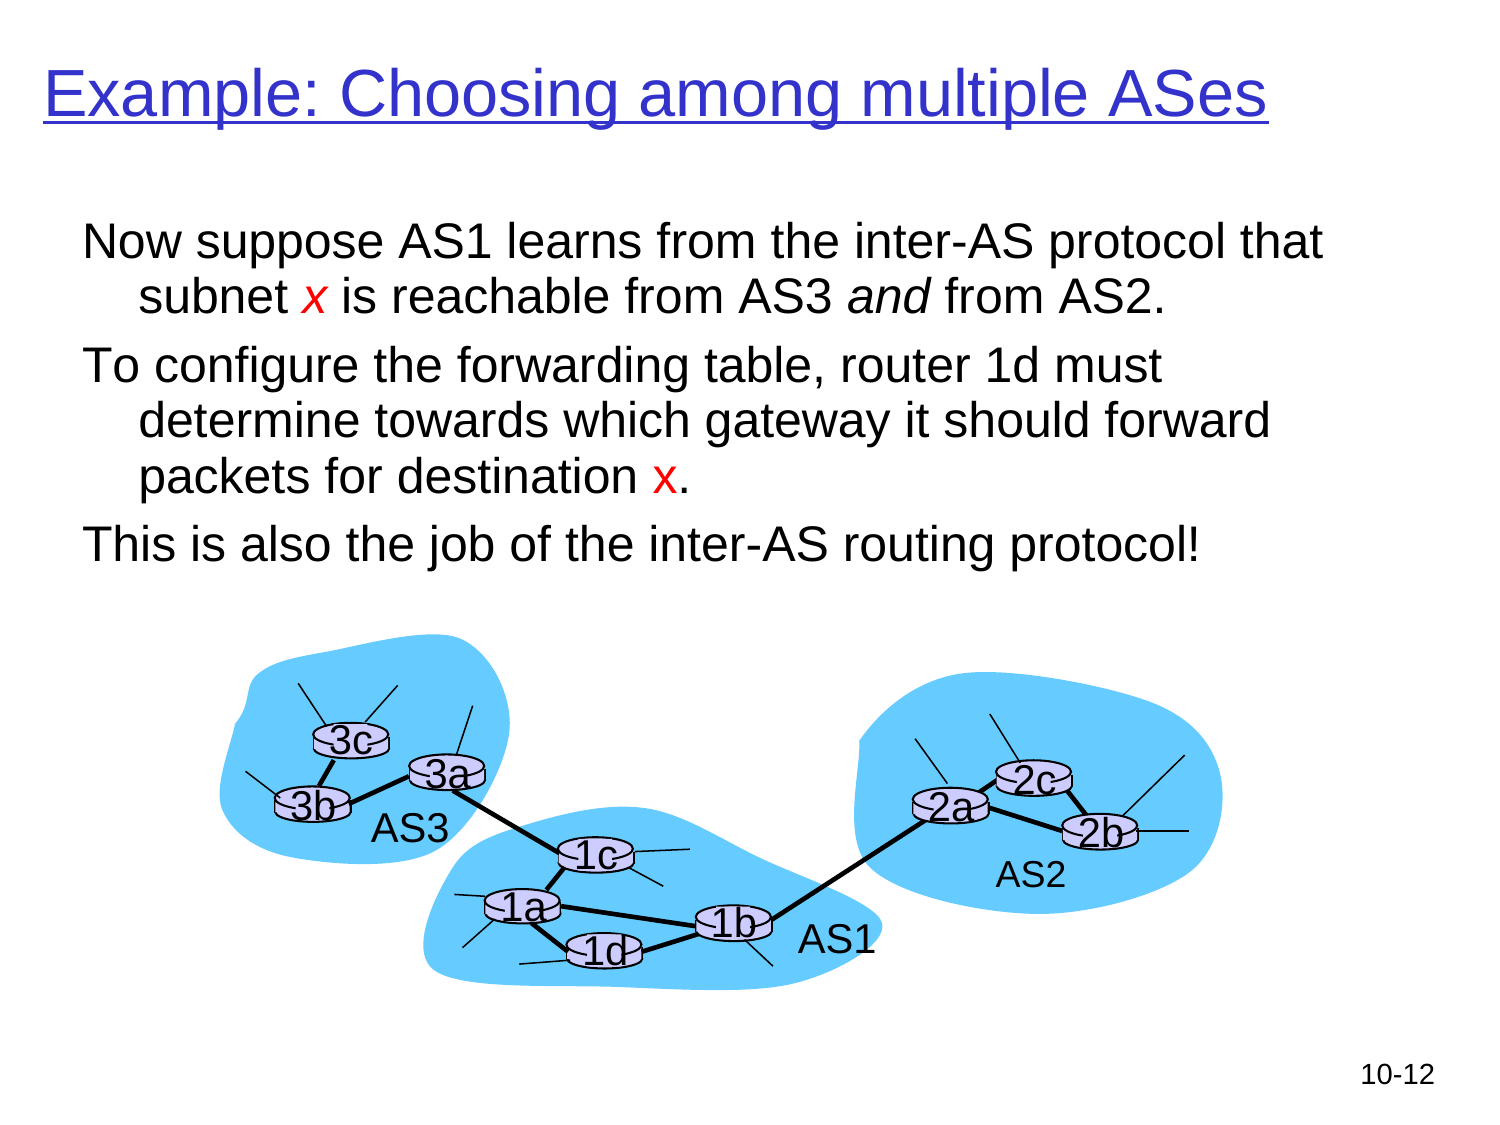

# Example: Choosing among multiple ASes
Now suppose AS1 learns from the inter-AS protocol that subnet x is reachable from AS3 and from AS2.
To configure the forwarding table, router 1d must determine towards which gateway it should forward packets for destination x.
This is also the job of the inter-AS routing protocol!
3c
3a
2c
3b
2a
AS3
2b
1c
AS2
1a
1b
AS1
1d
12